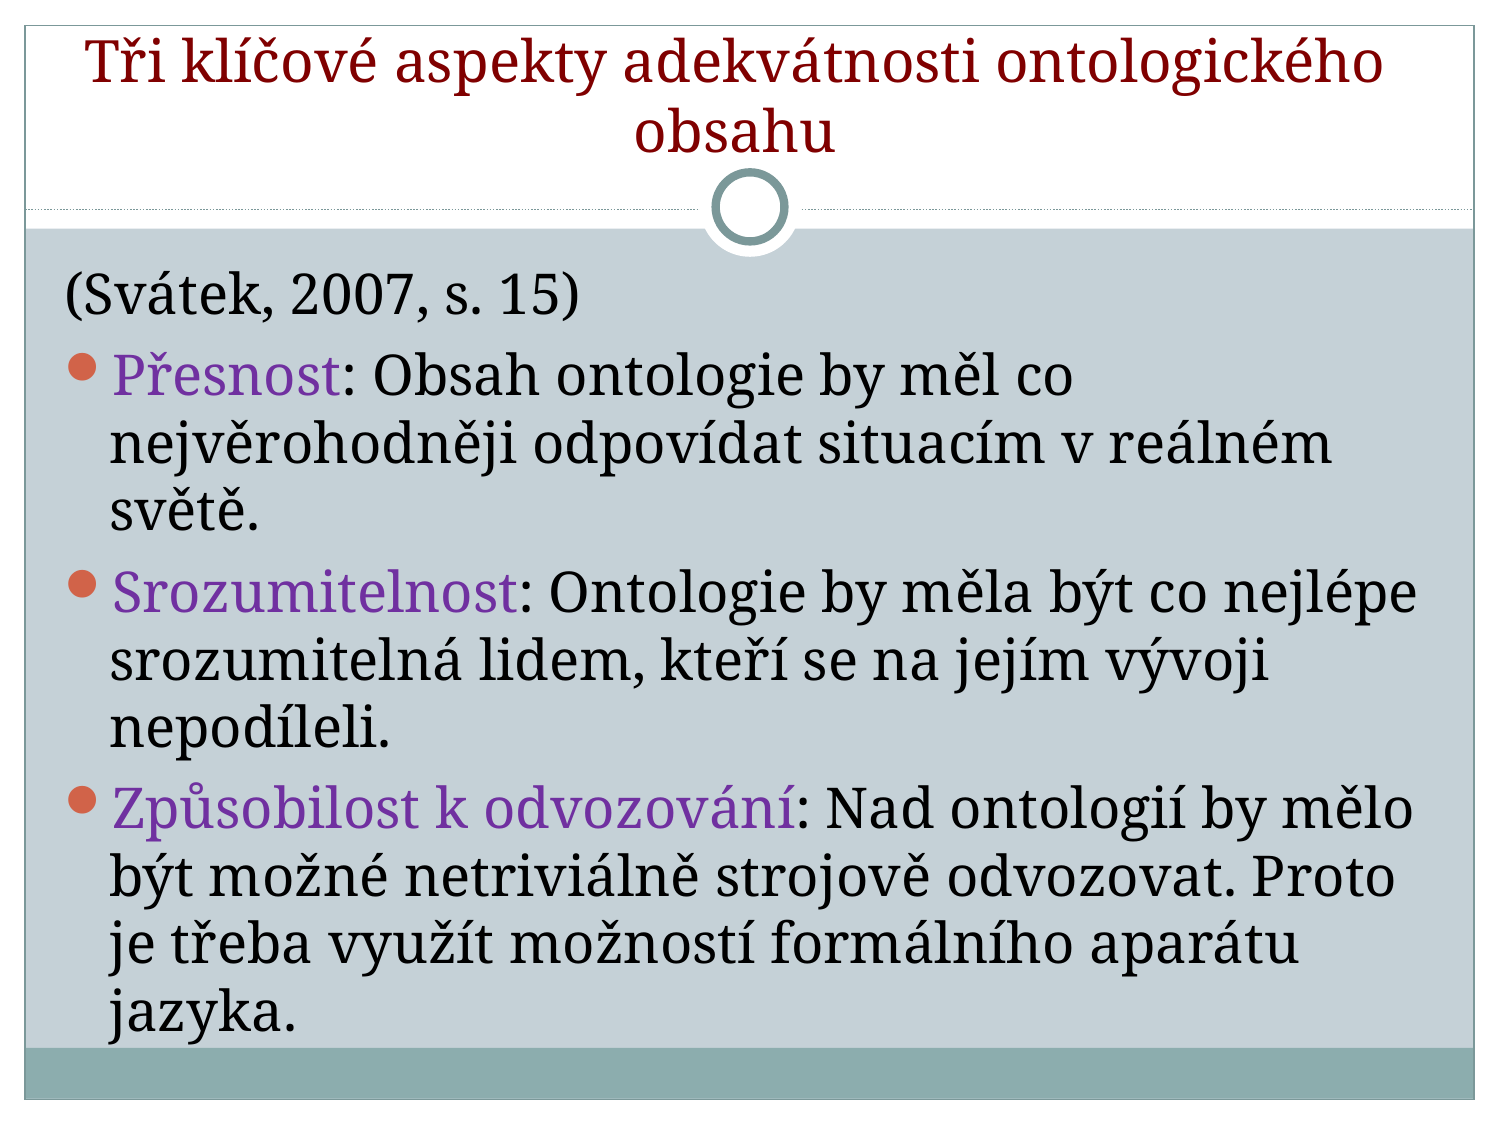

# Tři klíčové aspekty adekvátnosti ontologického obsahu
(Svátek, 2007, s. 15)
Přesnost: Obsah ontologie by měl co nejvěrohodněji odpovídat situacím v reálném světě.
Srozumitelnost: Ontologie by měla být co nejlépe srozumitelná lidem, kteří se na jejím vývoji nepodíleli.
Způsobilost k odvozování: Nad ontologií by mělo být možné netriviálně strojově odvozovat. Proto je třeba využít možností formálního aparátu jazyka.